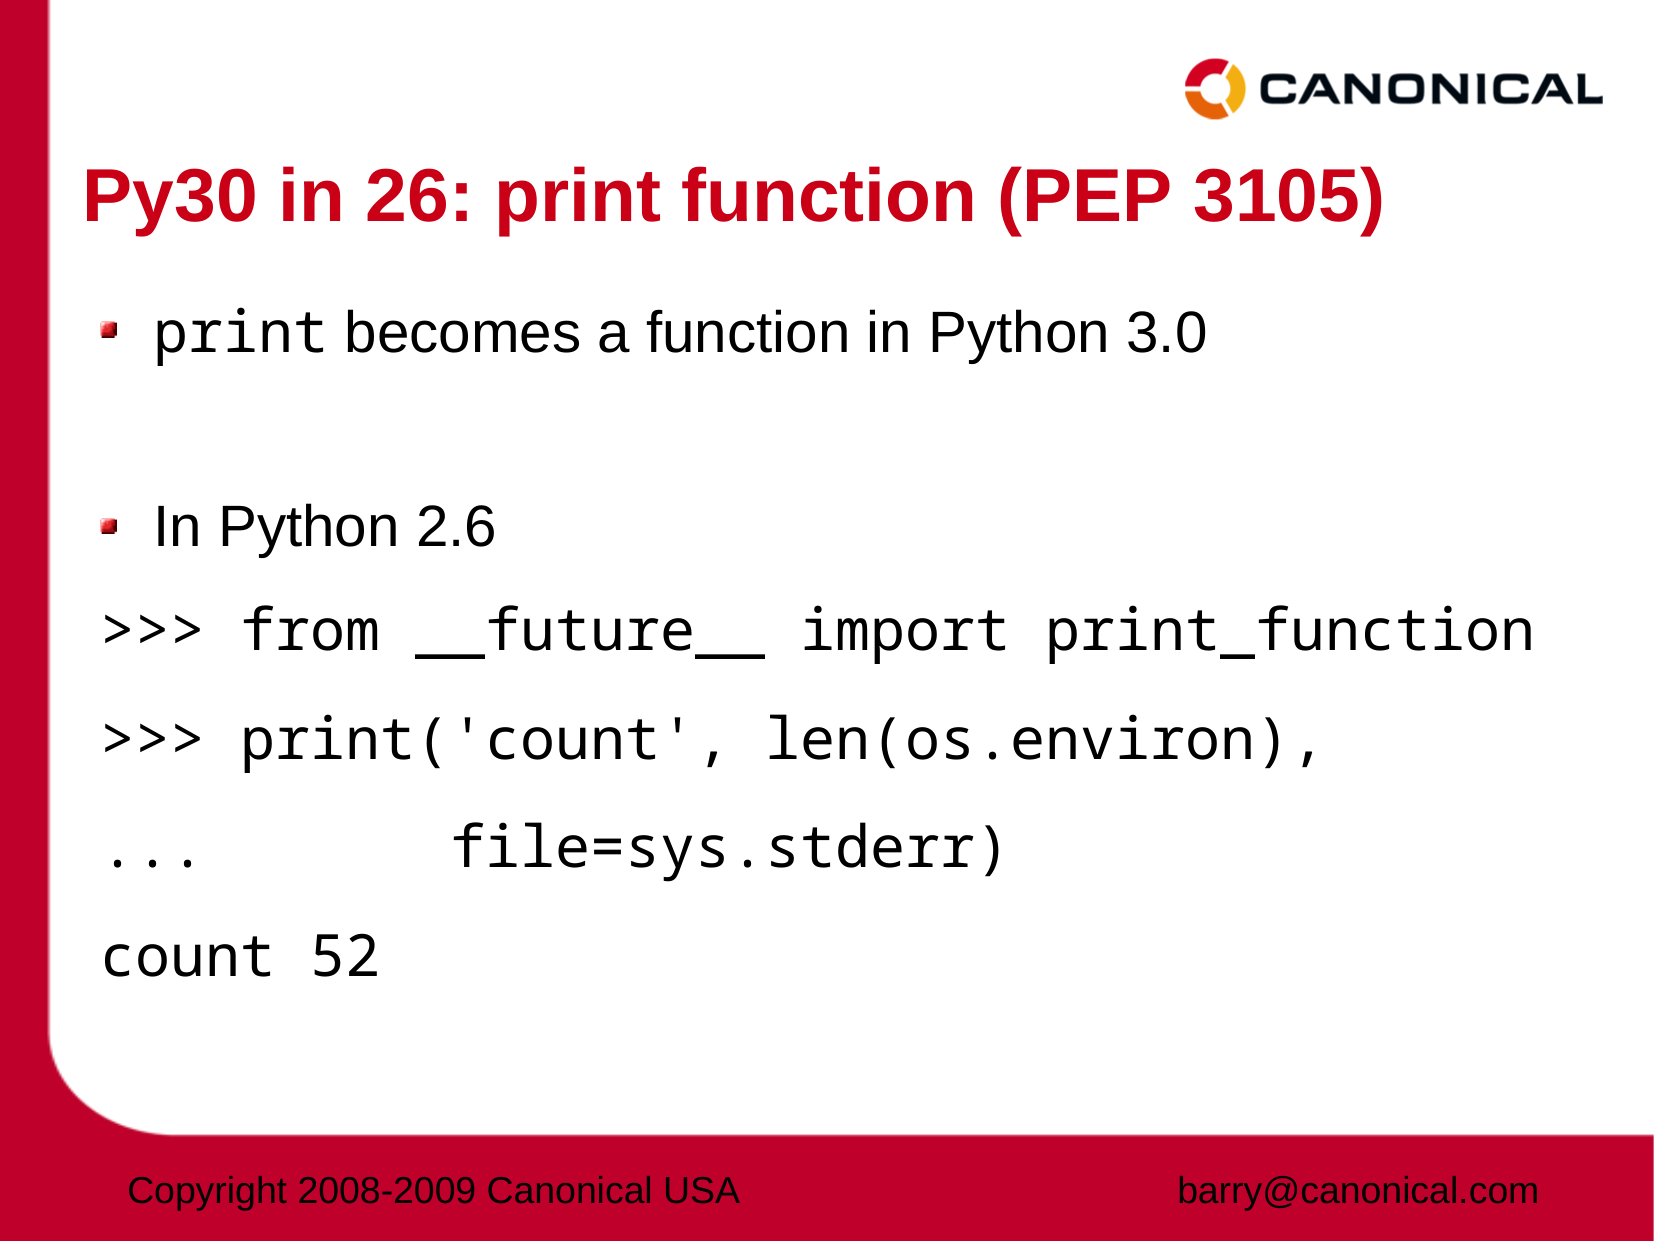

# Py30 in 26: print function (PEP 3105)
print becomes a function in Python 3.0
In Python 2.6
>>> from __future__ import print_function
>>> print('count', len(os.environ),
... file=sys.stderr)
count 52